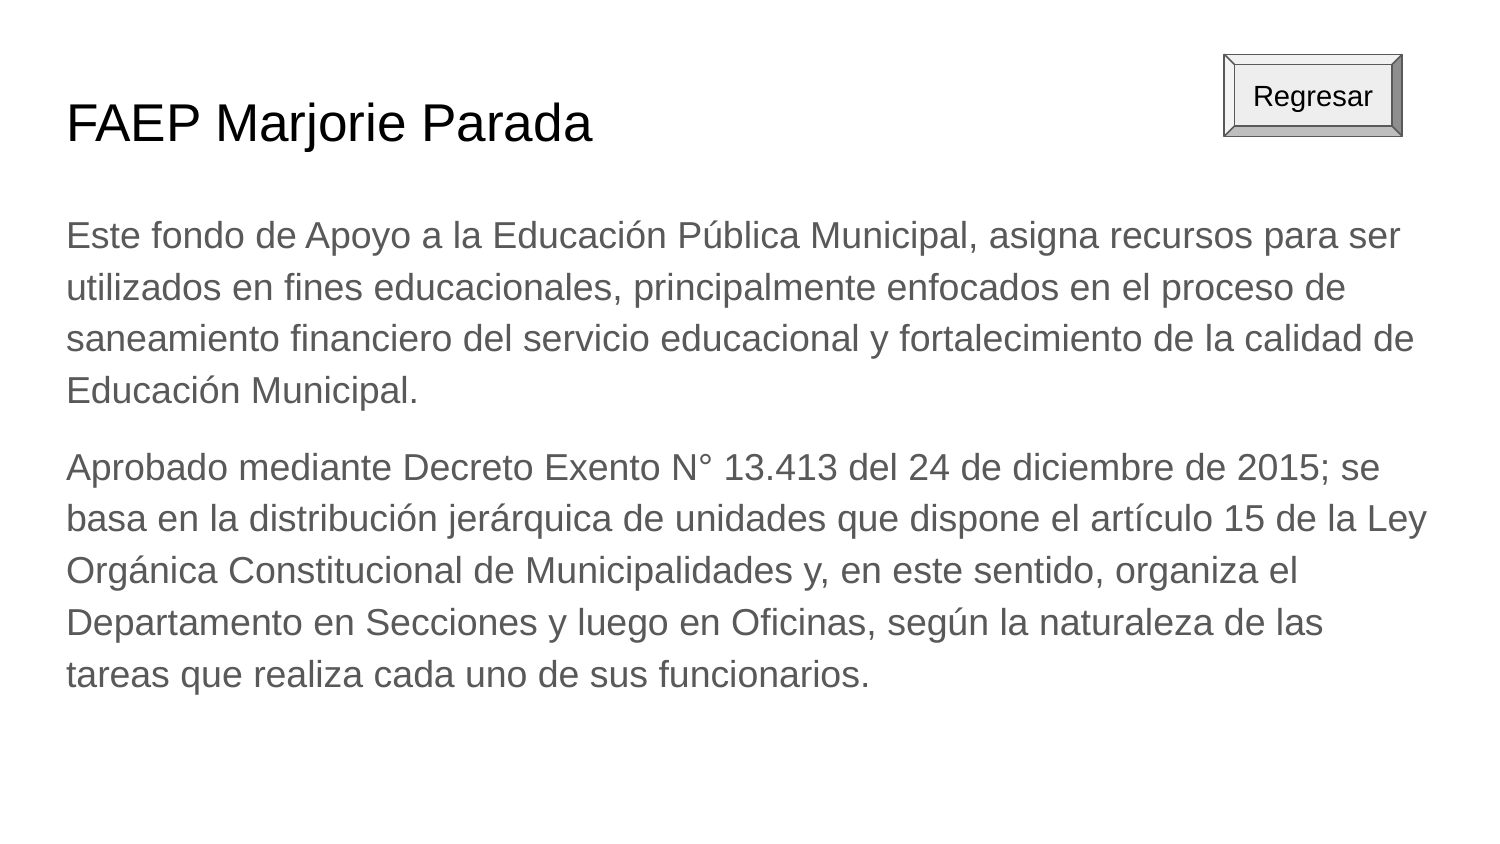

Regresar
# FAEP Marjorie Parada
Este fondo de Apoyo a la Educación Pública Municipal, asigna recursos para ser utilizados en fines educacionales, principalmente enfocados en el proceso de saneamiento financiero del servicio educacional y fortalecimiento de la calidad de Educación Municipal.
Aprobado mediante Decreto Exento N° 13.413 del 24 de diciembre de 2015; se basa en la distribución jerárquica de unidades que dispone el artículo 15 de la Ley Orgánica Constitucional de Municipalidades y, en este sentido, organiza el Departamento en Secciones y luego en Oficinas, según la naturaleza de las tareas que realiza cada uno de sus funcionarios.